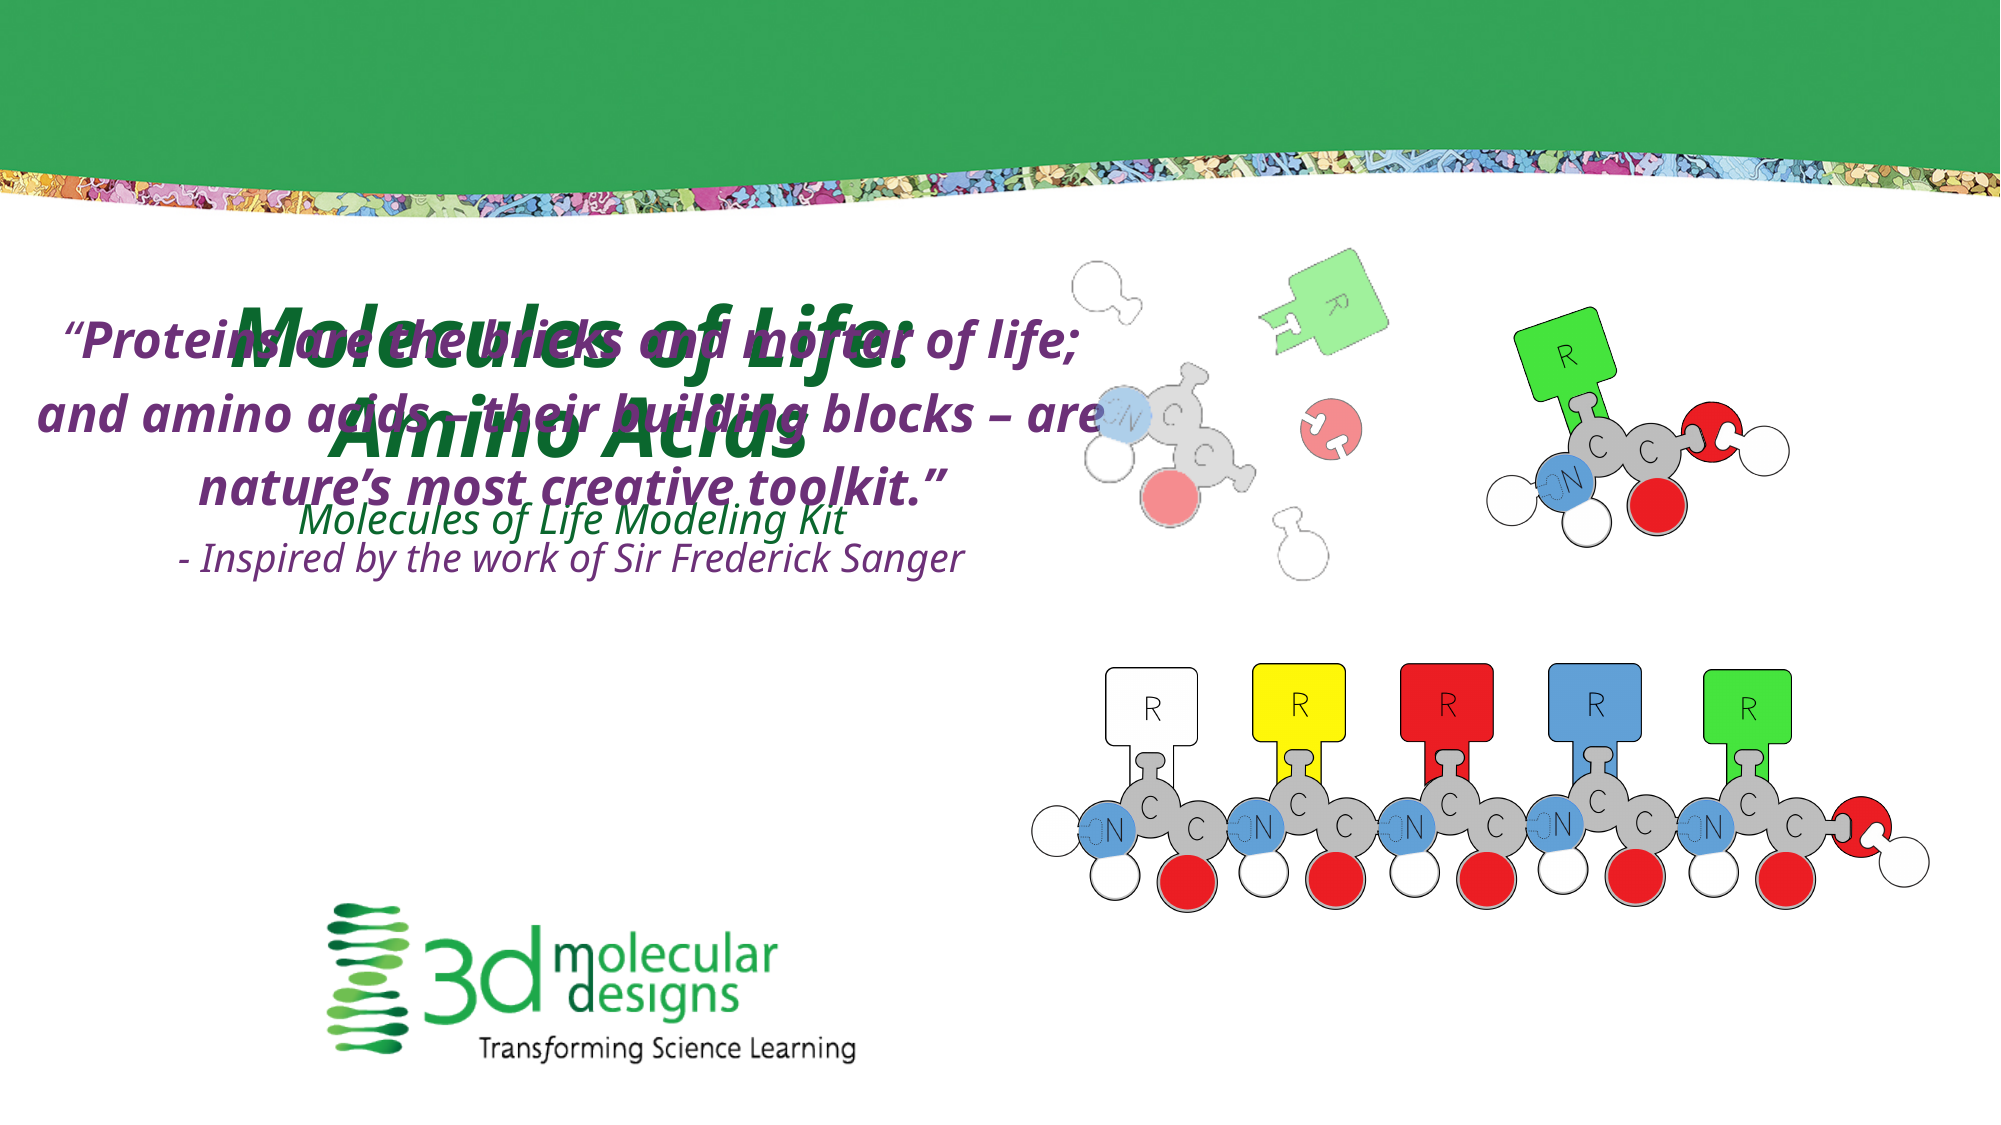

# Molecules of Life:
Amino Acids
Molecules of Life Modeling Kit
“Proteins are the bricks and mortar of life; and amino acids – their building blocks – are nature’s most creative toolkit.”
- Inspired by the work of Sir Frederick Sanger